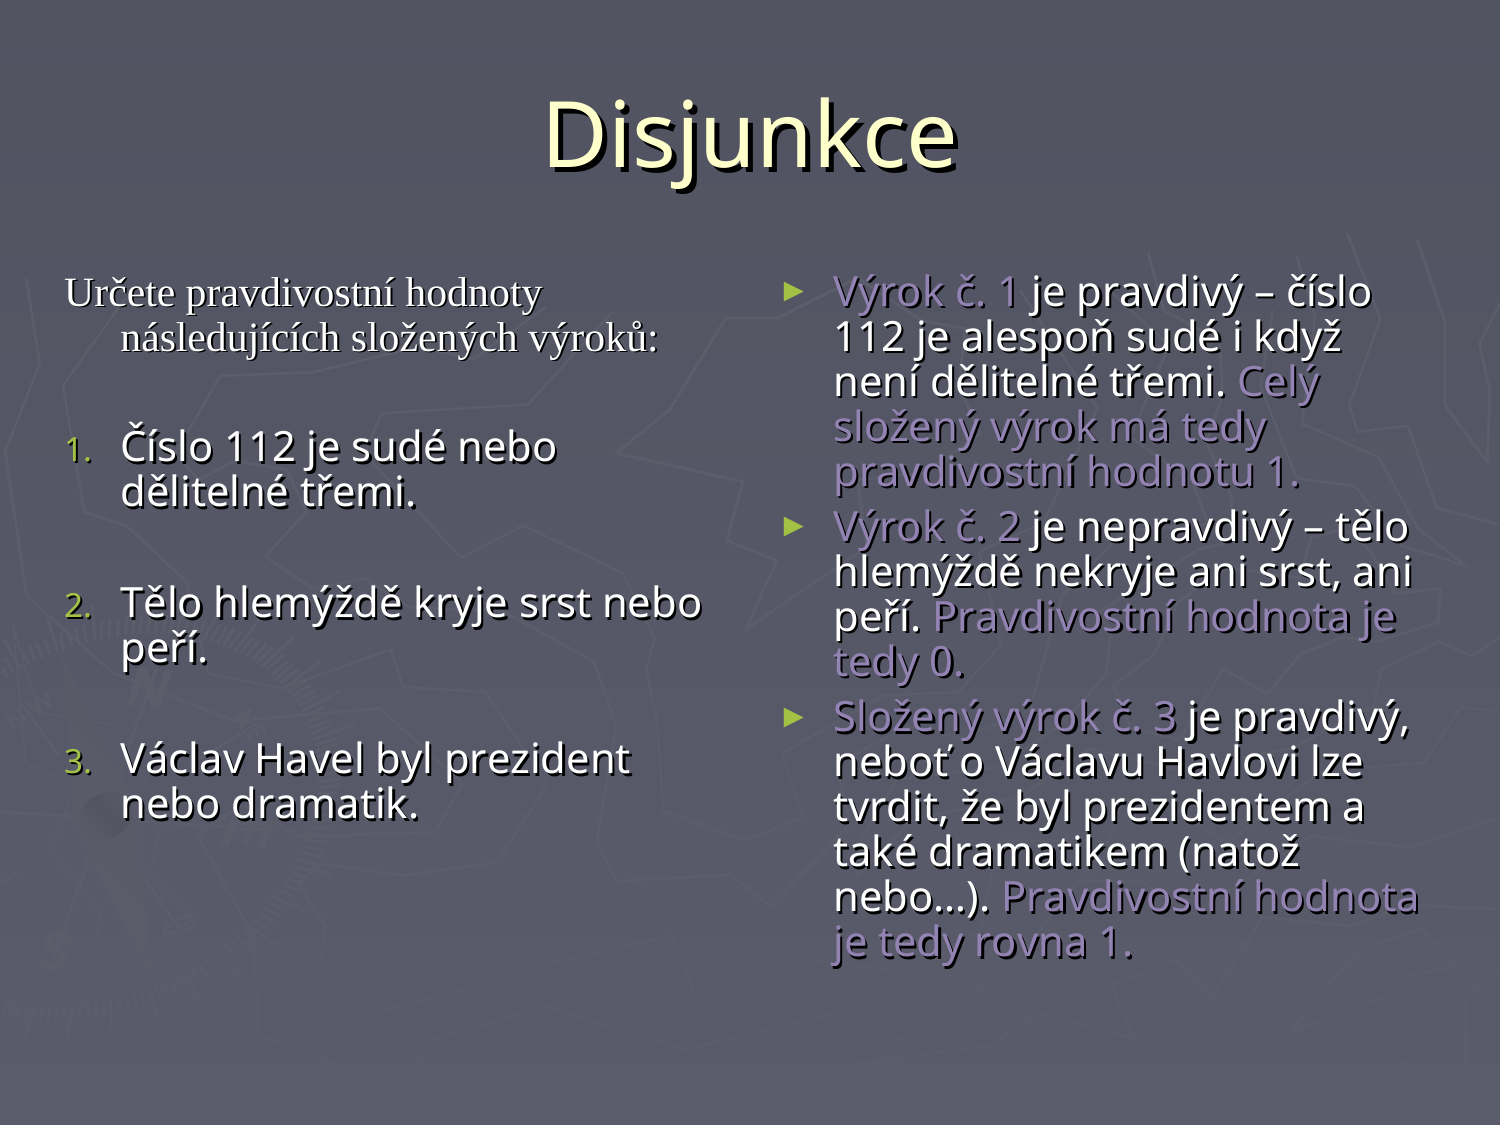

# Disjunkce
Určete pravdivostní hodnoty následujících složených výroků:
Číslo 112 je sudé nebo dělitelné třemi.
Tělo hlemýždě kryje srst nebo peří.
Václav Havel byl prezident nebo dramatik.
Výrok č. 1 je pravdivý – číslo 112 je alespoň sudé i když není dělitelné třemi. Celý složený výrok má tedy pravdivostní hodnotu 1.
Výrok č. 2 je nepravdivý – tělo hlemýždě nekryje ani srst, ani peří. Pravdivostní hodnota je tedy 0.
Složený výrok č. 3 je pravdivý, neboť o Václavu Havlovi lze tvrdit, že byl prezidentem a také dramatikem (natož nebo…). Pravdivostní hodnota je tedy rovna 1.